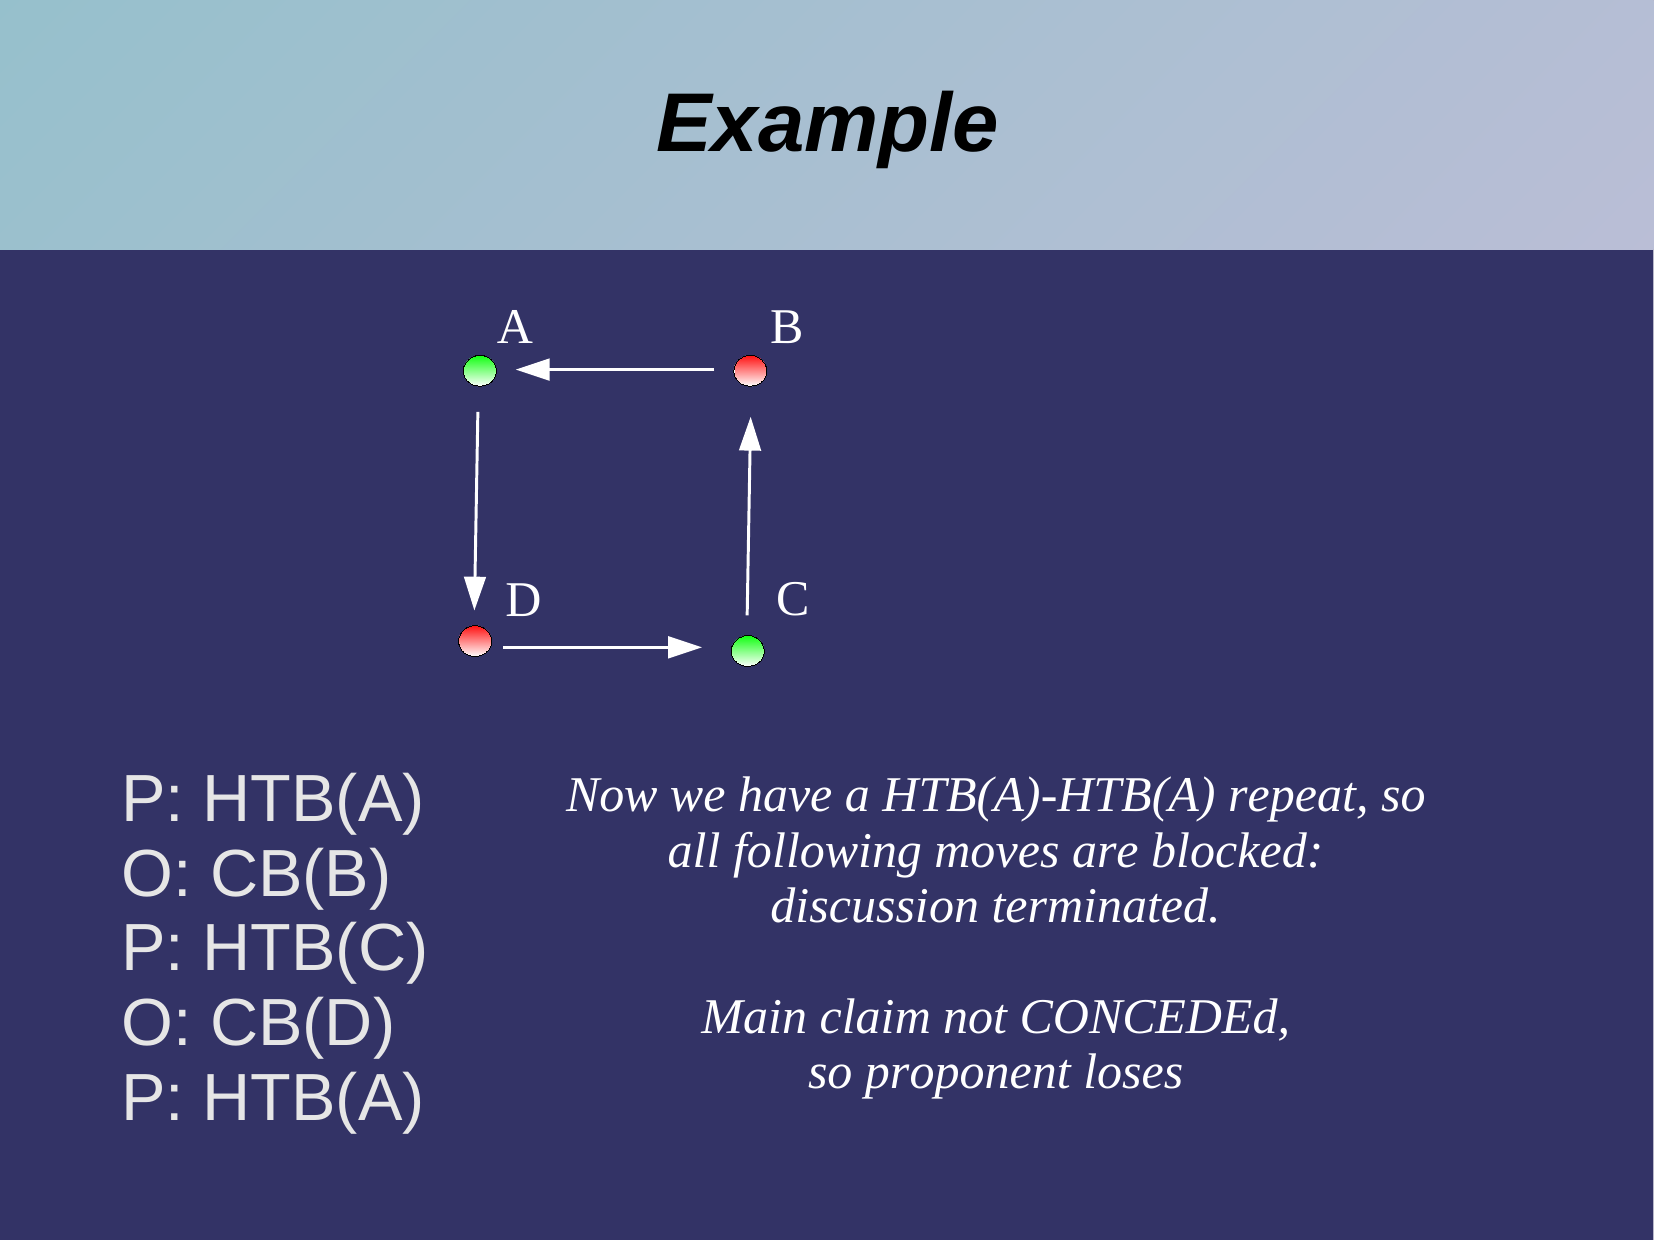

# Example
A
B
C
D
P: HTB(A)
O: CB(B)
P: HTB(C)
O: CB(D)
P: HTB(A)
Now we have a HTB(A)-HTB(A) repeat, so all following moves are blocked:
discussion terminated.
Main claim not CONCEDEd,
so proponent loses